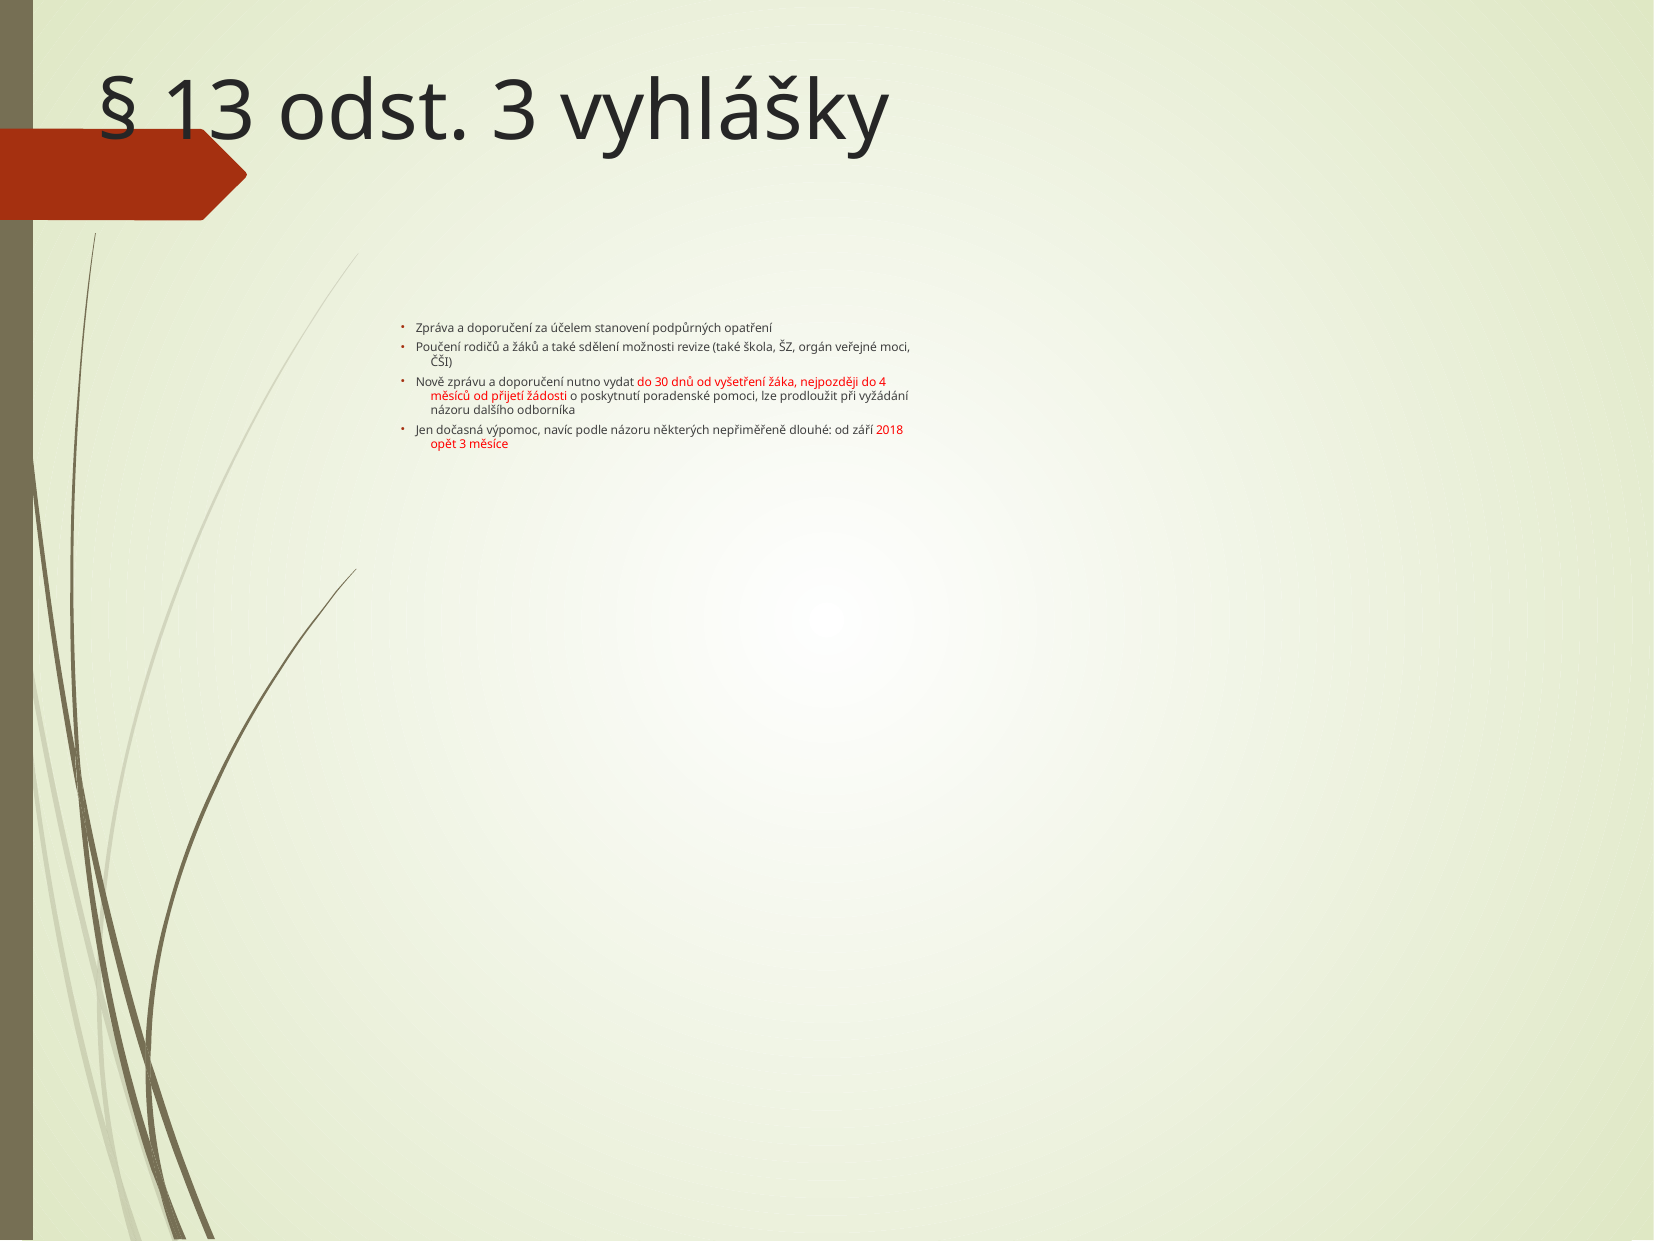

# § 13 odst. 3 vyhlášky
Zpráva a doporučení za účelem stanovení podpůrných opatření
Poučení rodičů a žáků a také sdělení možnosti revize (také škola, ŠZ, orgán veřejné moci, ČŠI)
Nově zprávu a doporučení nutno vydat do 30 dnů od vyšetření žáka, nejpozději do 4 měsíců od přijetí žádosti o poskytnutí poradenské pomoci, lze prodloužit při vyžádání názoru dalšího odborníka
Jen dočasná výpomoc, navíc podle názoru některých nepřiměřeně dlouhé: od září 2018 opět 3 měsíce